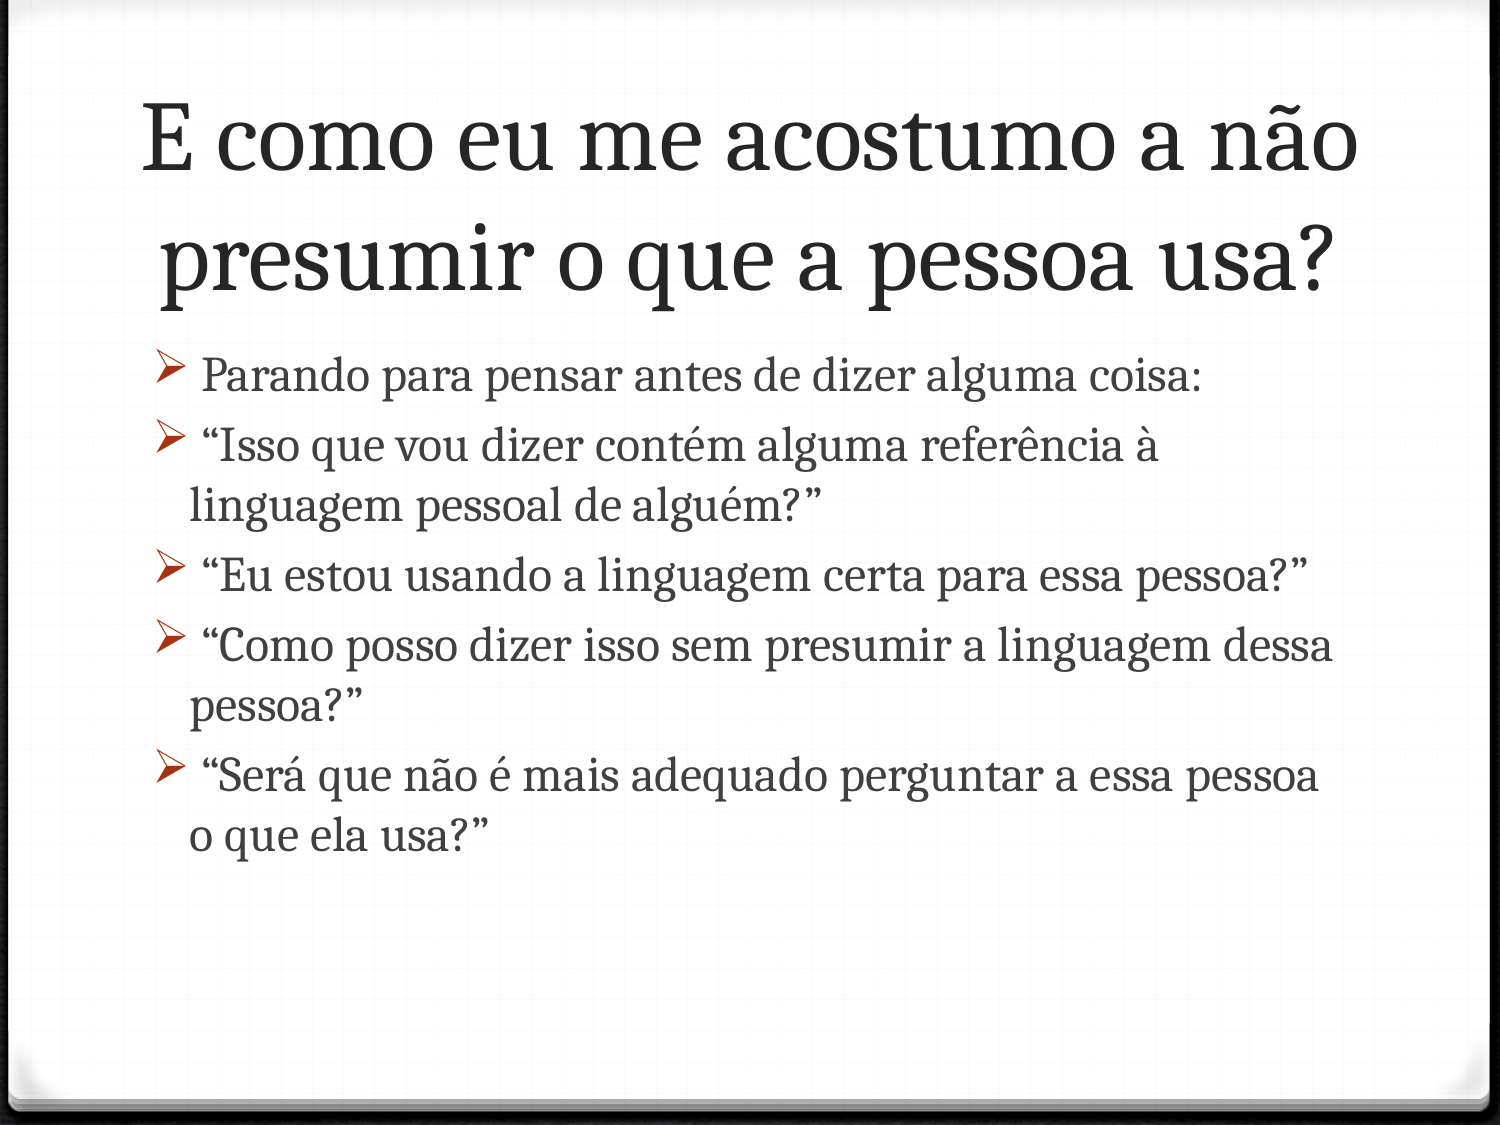

# E como eu me acostumo a não presumir o que a pessoa usa?
 Parando para pensar antes de dizer alguma coisa:
 “Isso que vou dizer contém alguma referência à linguagem pessoal de alguém?”
 “Eu estou usando a linguagem certa para essa pessoa?”
 “Como posso dizer isso sem presumir a linguagem dessa pessoa?”
 “Será que não é mais adequado perguntar a essa pessoa o que ela usa?”